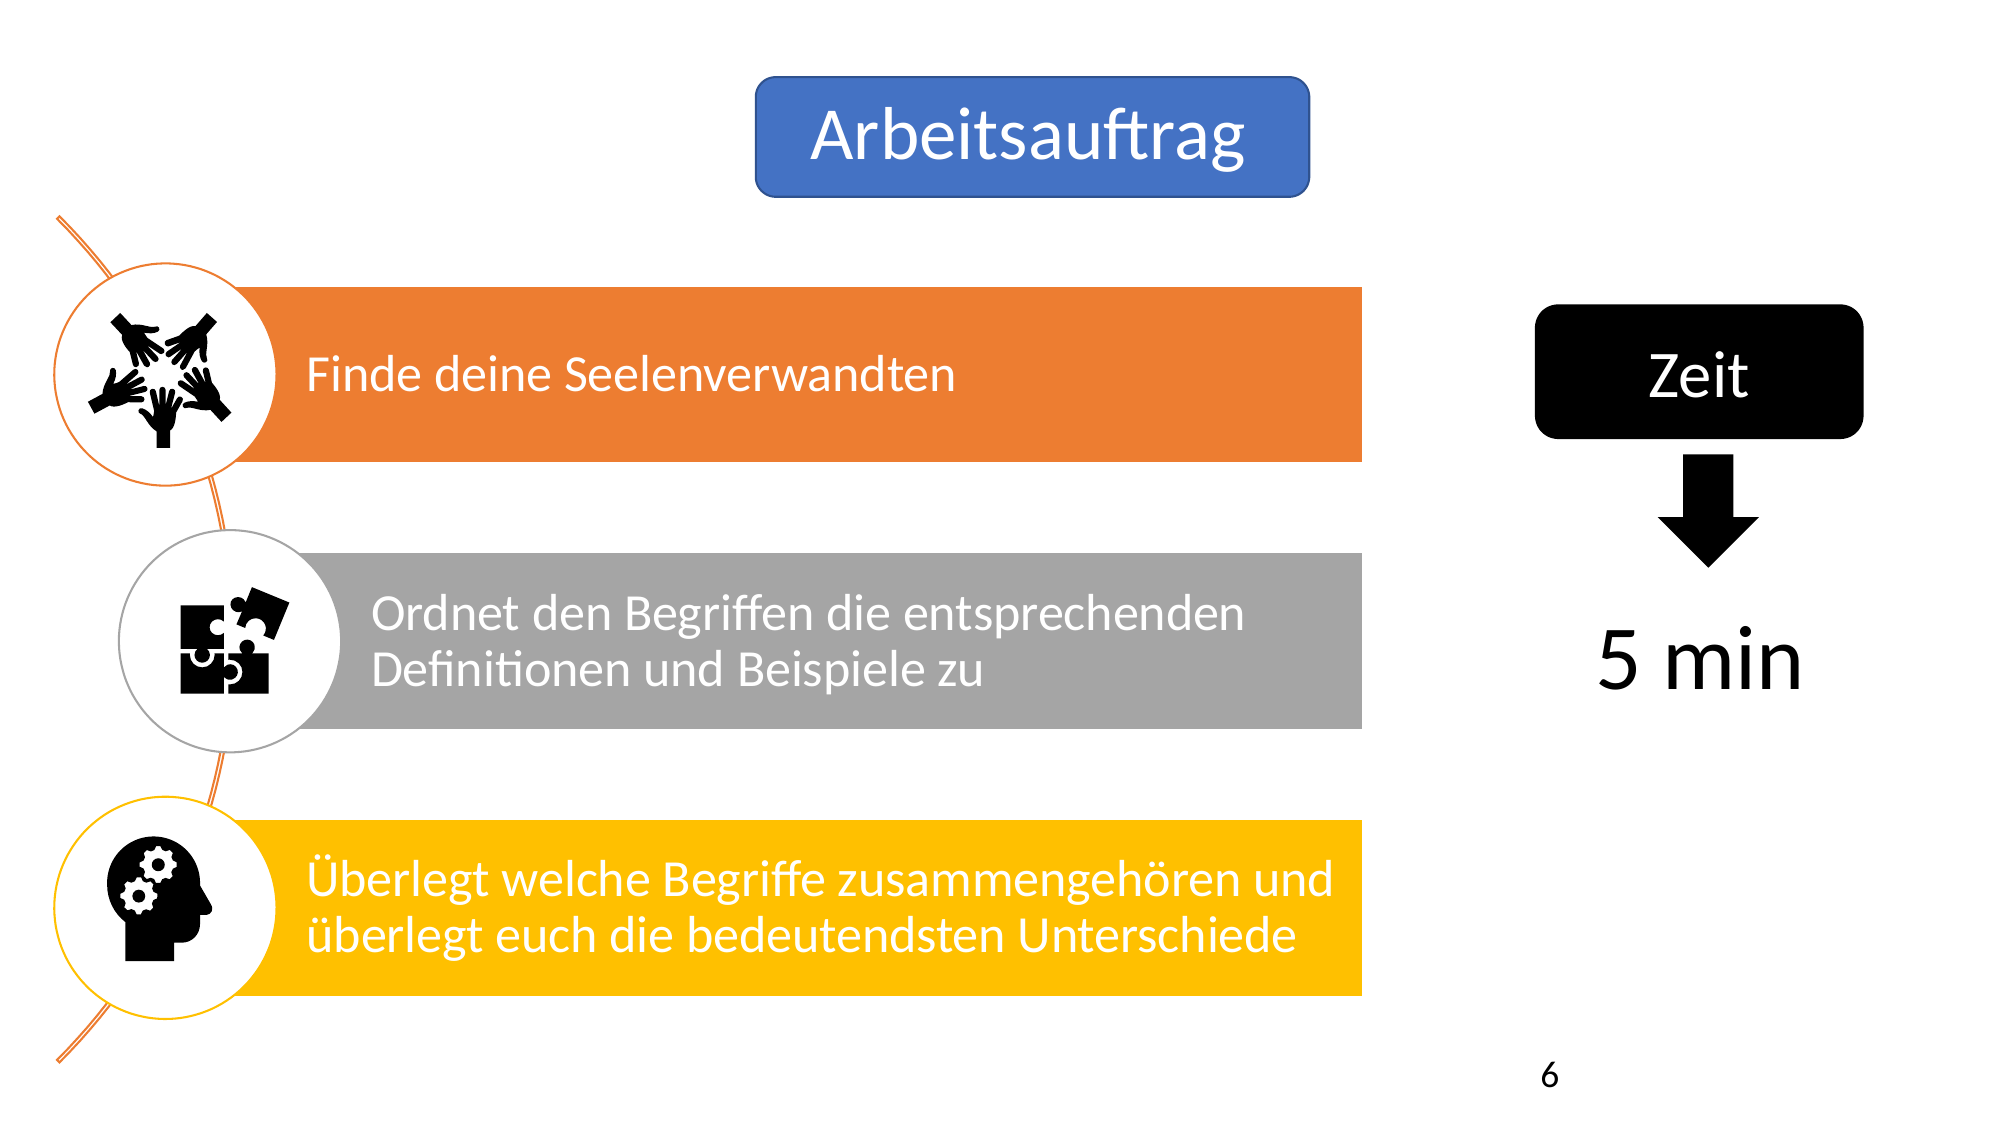

Finde deine Seelenverwandten
Ordnet den Begriffen die entsprechenden Definitionen und Beispiele zu
Überlegt welche Begriffe zusammengehören und überlegt euch die bedeutendsten Unterschiede
Arbeitsauftrag
Zeit
5 min
5